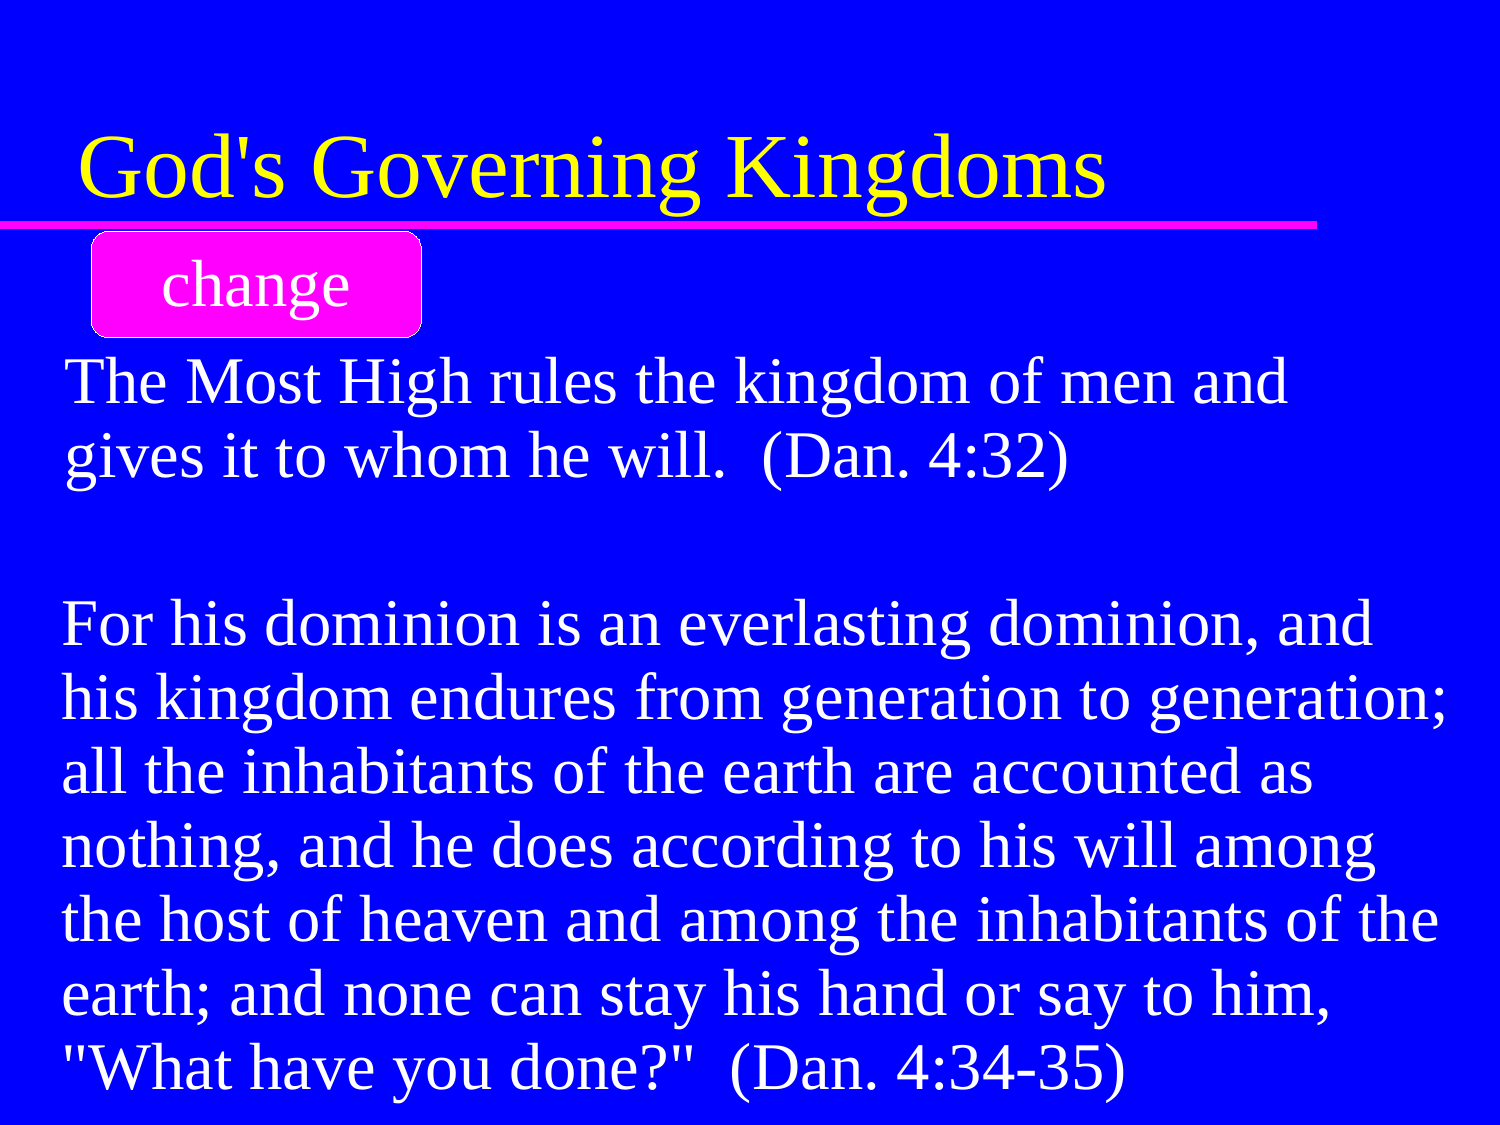

# God's Governing Kingdoms
change
The Most High rules the kingdom of men and gives it to whom he will. (Dan. 4:32)
For his dominion is an everlasting dominion, and his kingdom endures from generation to generation; all the inhabitants of the earth are accounted as nothing, and he does according to his will among the host of heaven and among the inhabitants of the earth; and none can stay his hand or say to him, "What have you done?" (Dan. 4:34-35)